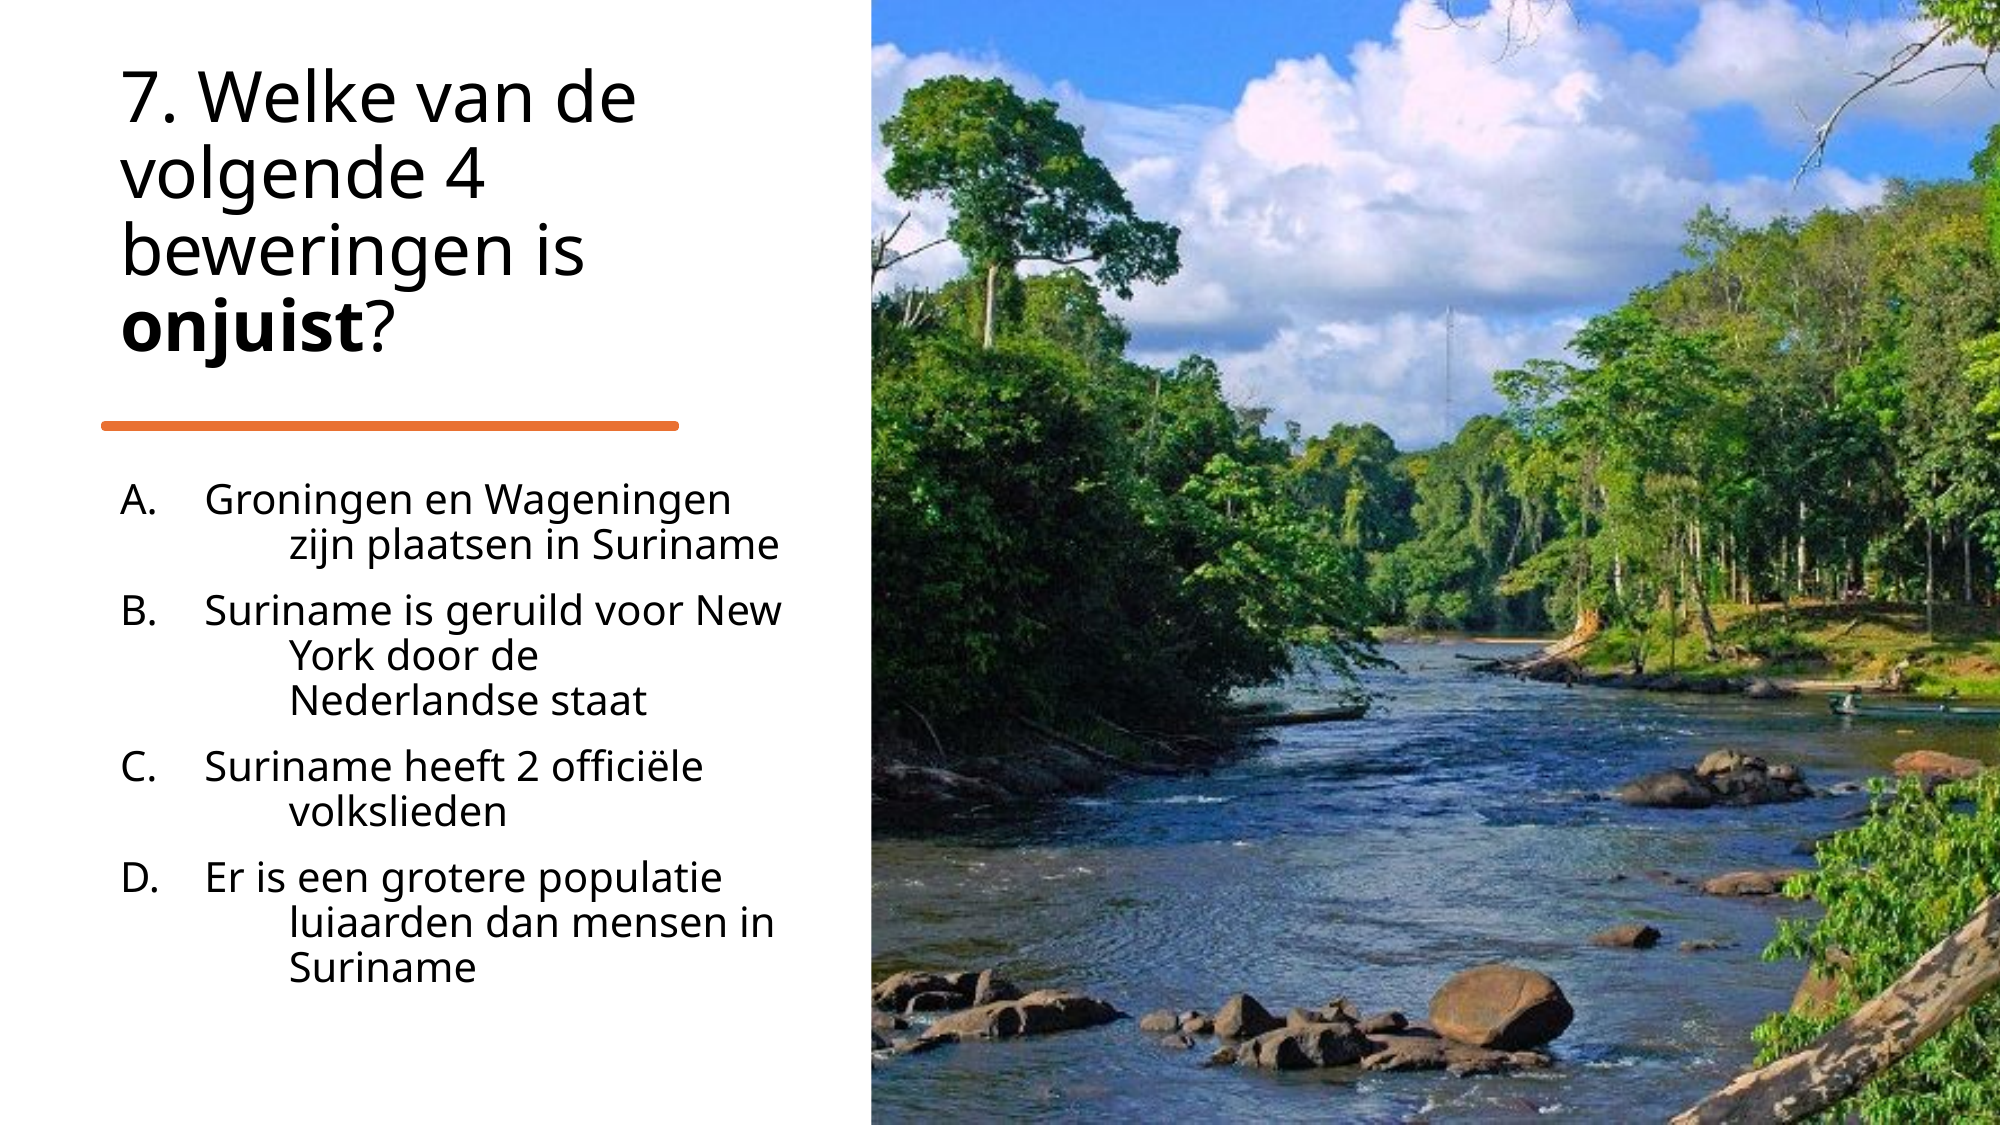

# 7. Welke van de volgende 4 beweringen is onjuist?
Groningen en Wageningen zijn plaatsen in Suriname
Suriname is geruild voor New York door de Nederlandse staat
Suriname heeft 2 officiële volkslieden
Er is een grotere populatie luiaarden dan mensen in Suriname